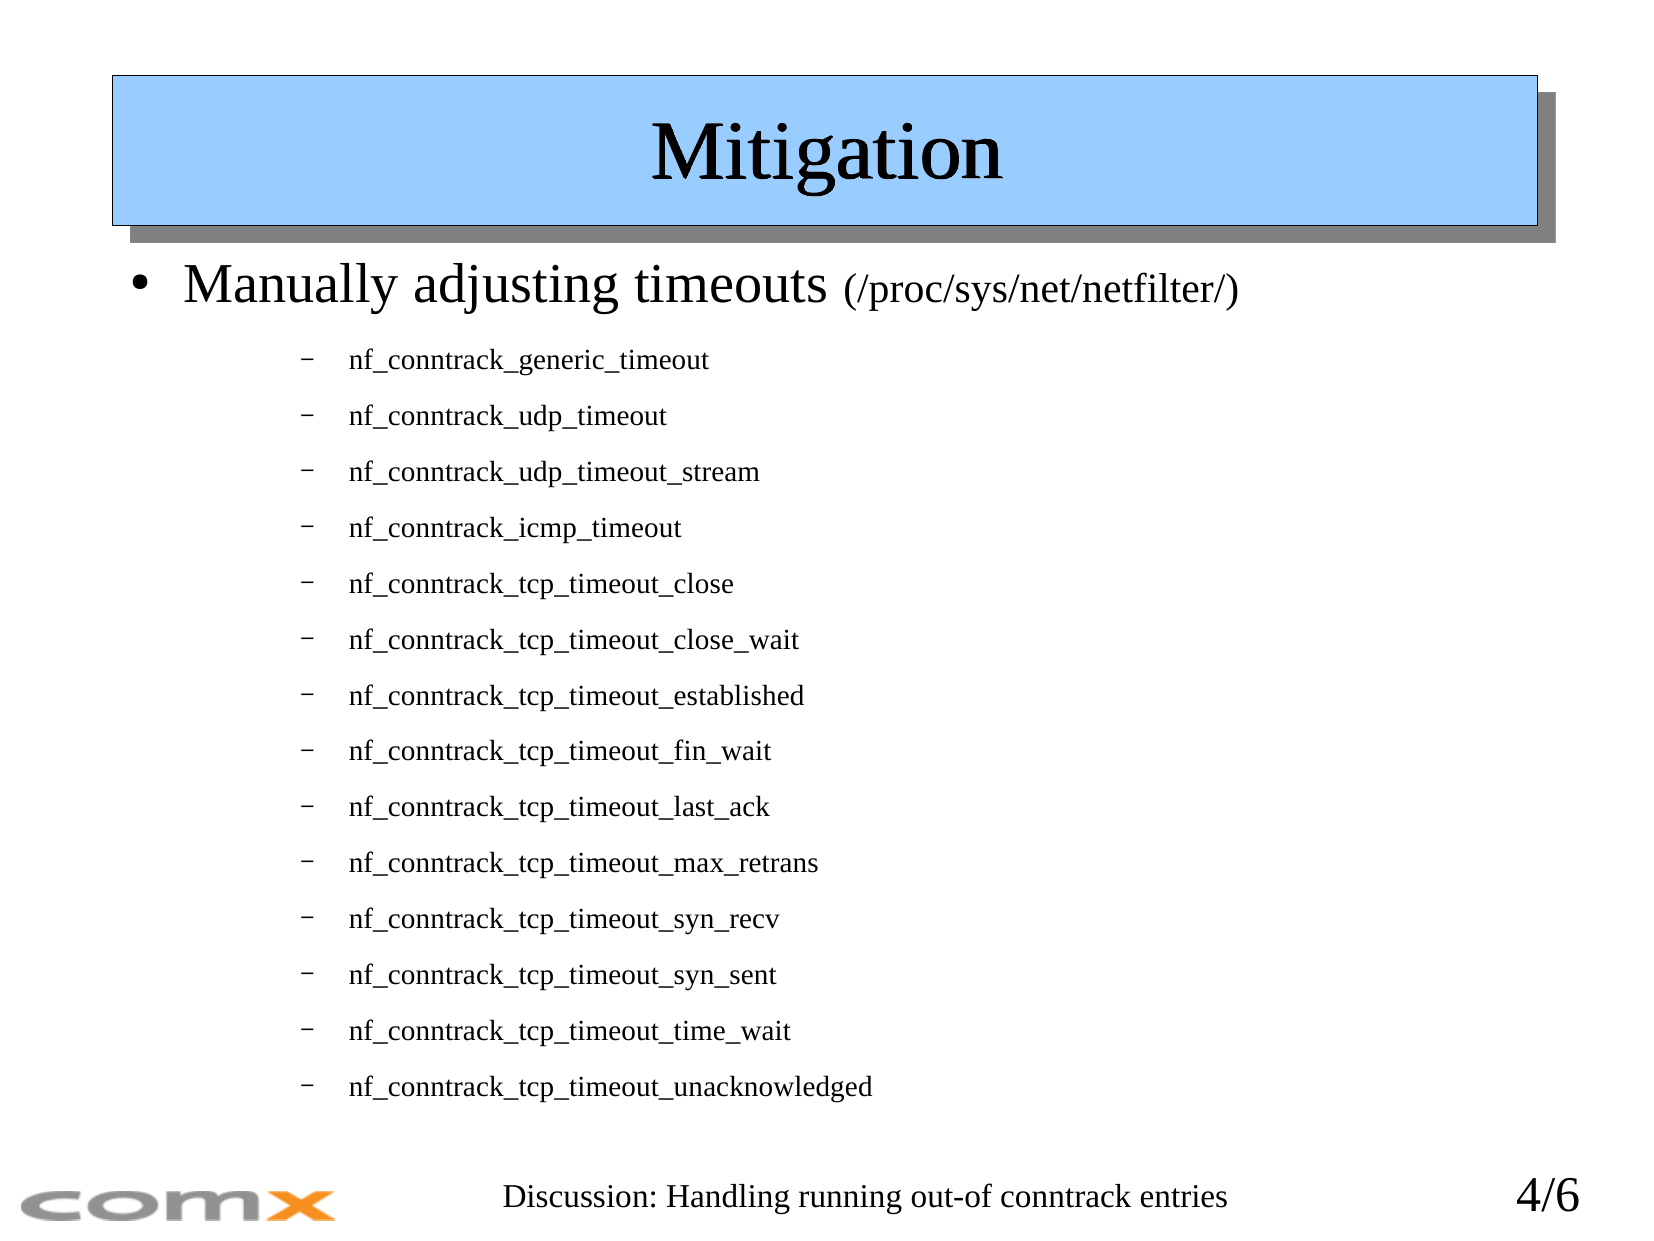

# Mitigation
Manually adjusting timeouts (/proc/sys/net/netfilter/)
nf_conntrack_generic_timeout
nf_conntrack_udp_timeout
nf_conntrack_udp_timeout_stream
nf_conntrack_icmp_timeout
nf_conntrack_tcp_timeout_close
nf_conntrack_tcp_timeout_close_wait
nf_conntrack_tcp_timeout_established
nf_conntrack_tcp_timeout_fin_wait
nf_conntrack_tcp_timeout_last_ack
nf_conntrack_tcp_timeout_max_retrans
nf_conntrack_tcp_timeout_syn_recv
nf_conntrack_tcp_timeout_syn_sent
nf_conntrack_tcp_timeout_time_wait
nf_conntrack_tcp_timeout_unacknowledged